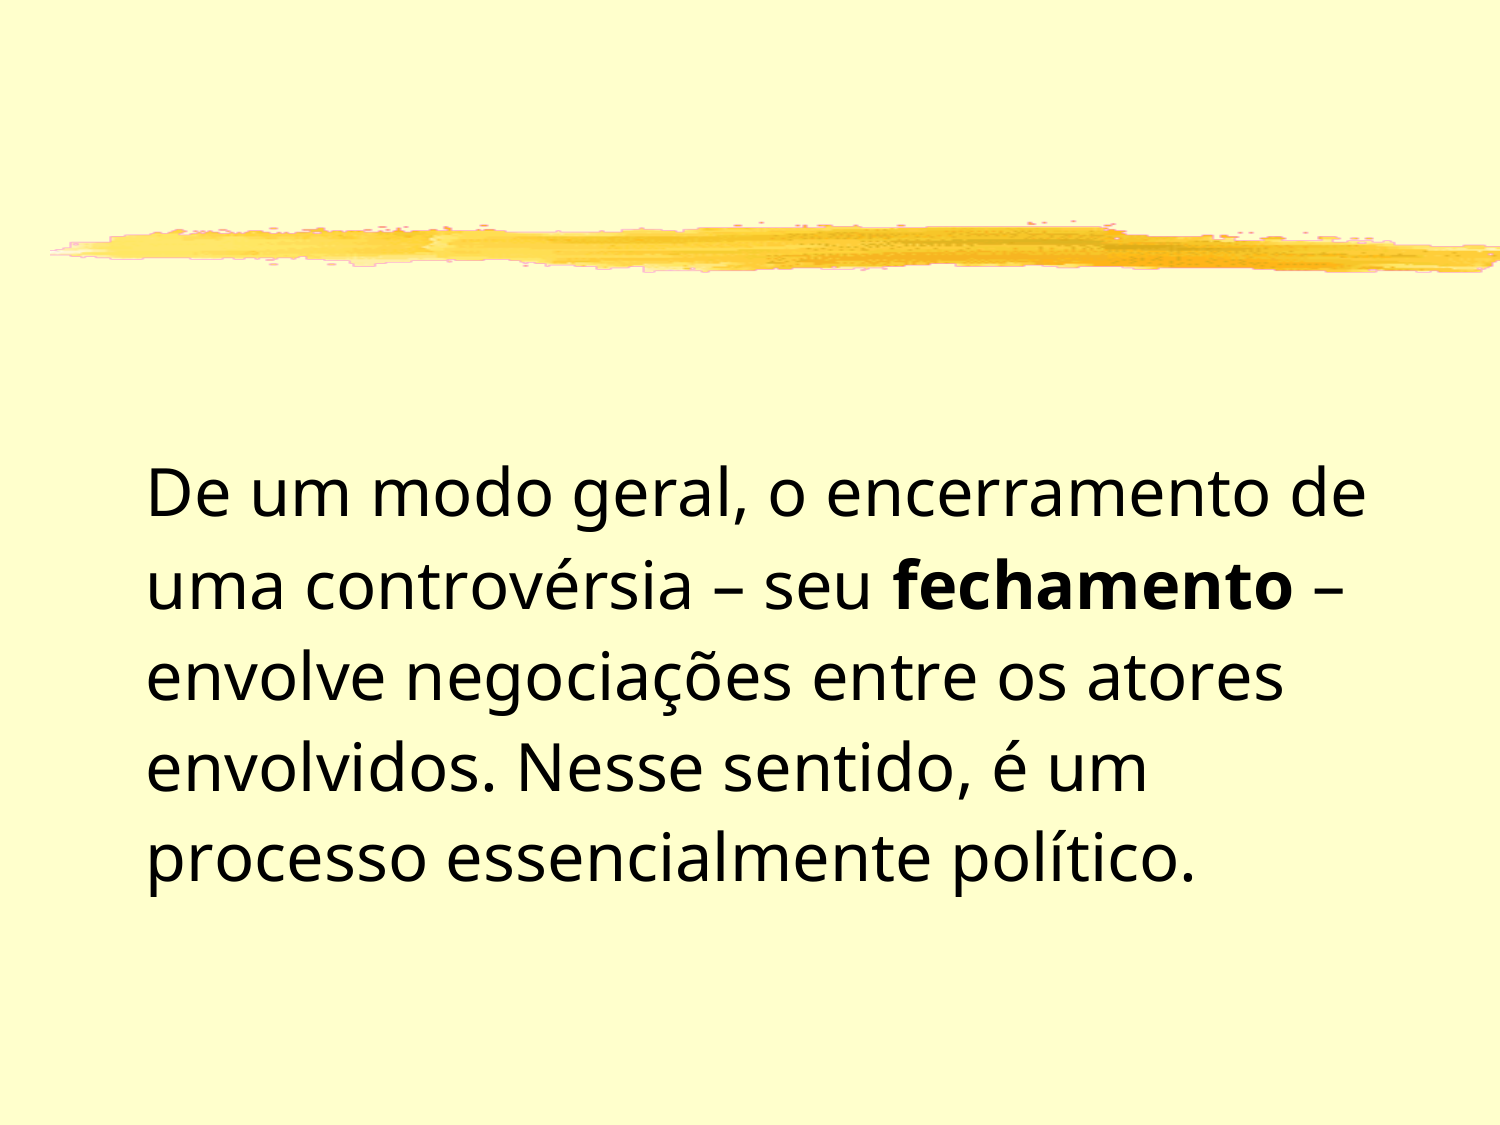

#
	De um modo geral, o encerramento de uma controvérsia – seu fechamento – envolve negociações entre os atores envolvidos. Nesse sentido, é um processo essencialmente político.